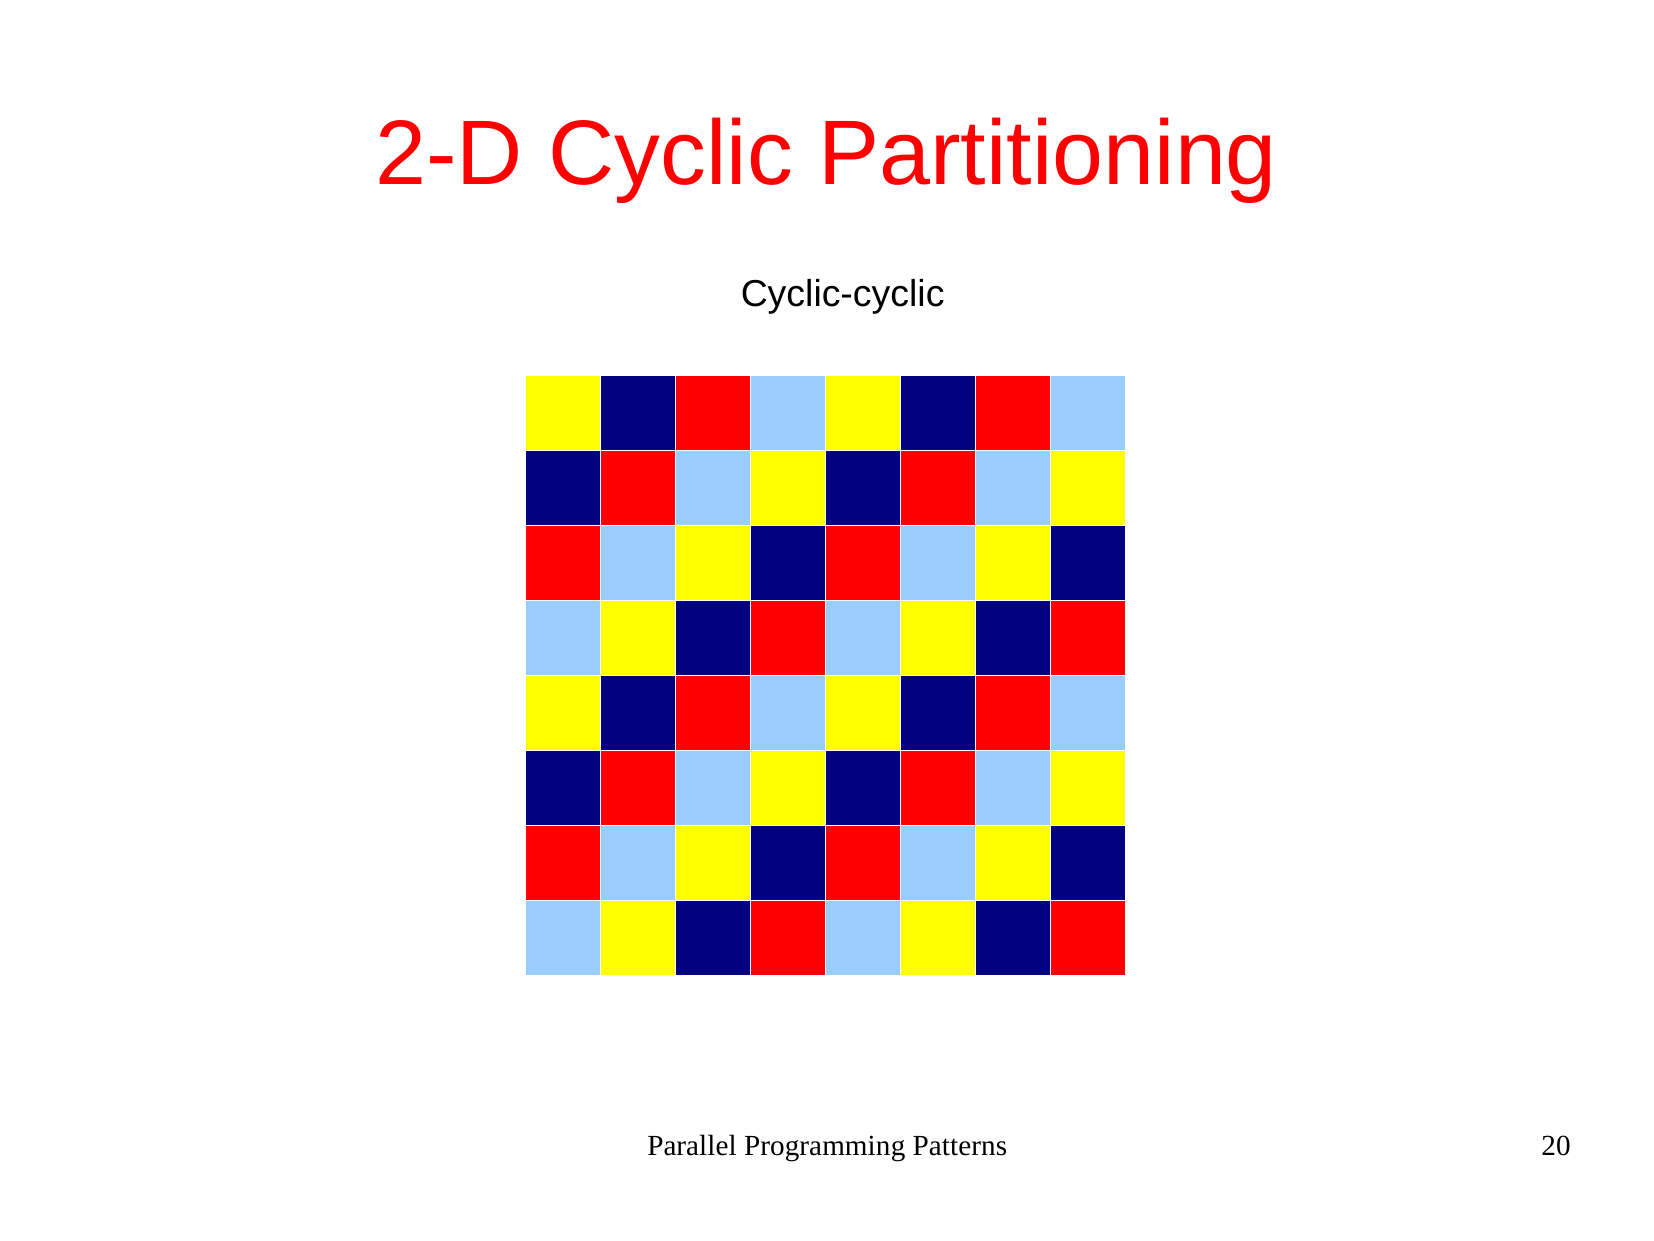

# 2-D Cyclic Partitioning
Cyclic-cyclic
Parallel Programming Patterns
20